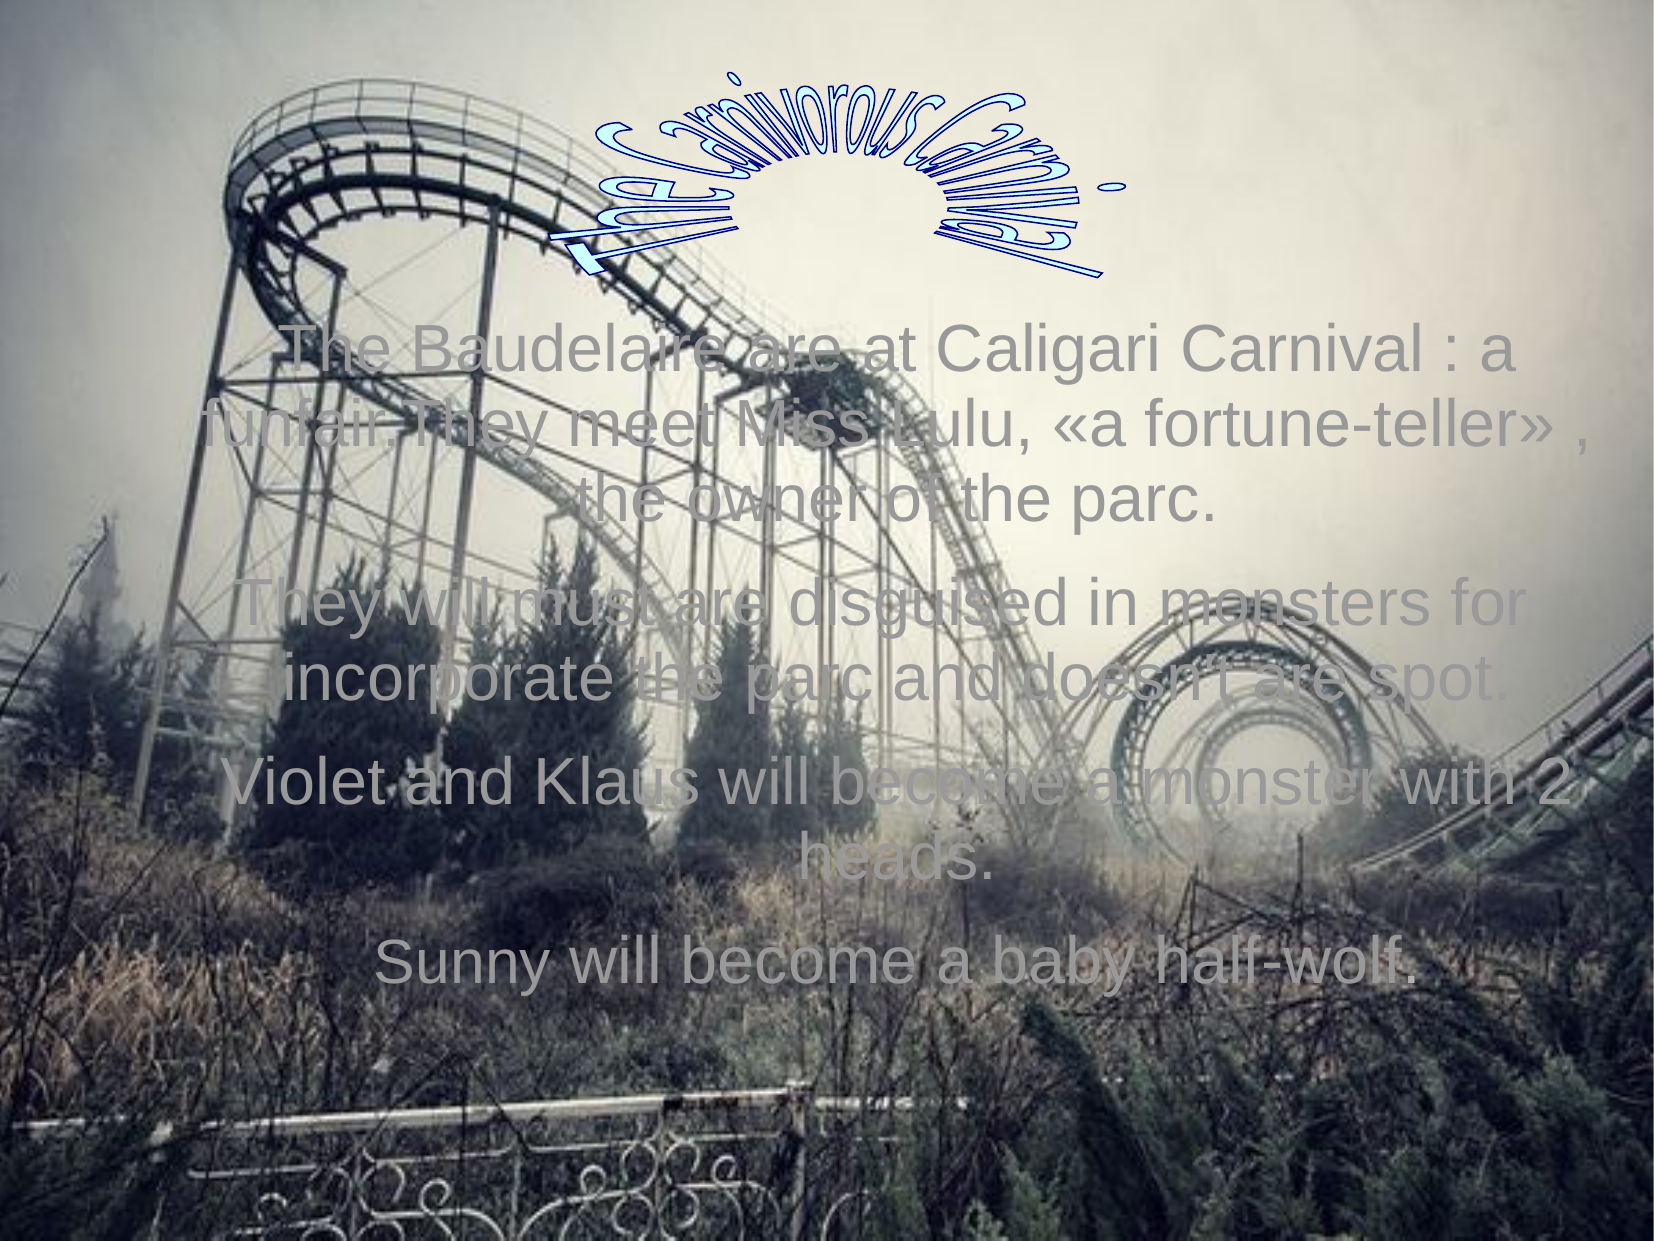

The Carnivorous Carnival
# The Baudelaire are at Caligari Carnival : a funfair.They meet Miss Lulu, «a fortune-teller» , the owner of the parc.
They will must are disguised in monsters for 	incorporate the parc and doesn't are spot.
Violet and Klaus will become a monster with 2 heads.
Sunny will become a baby half-wolf.